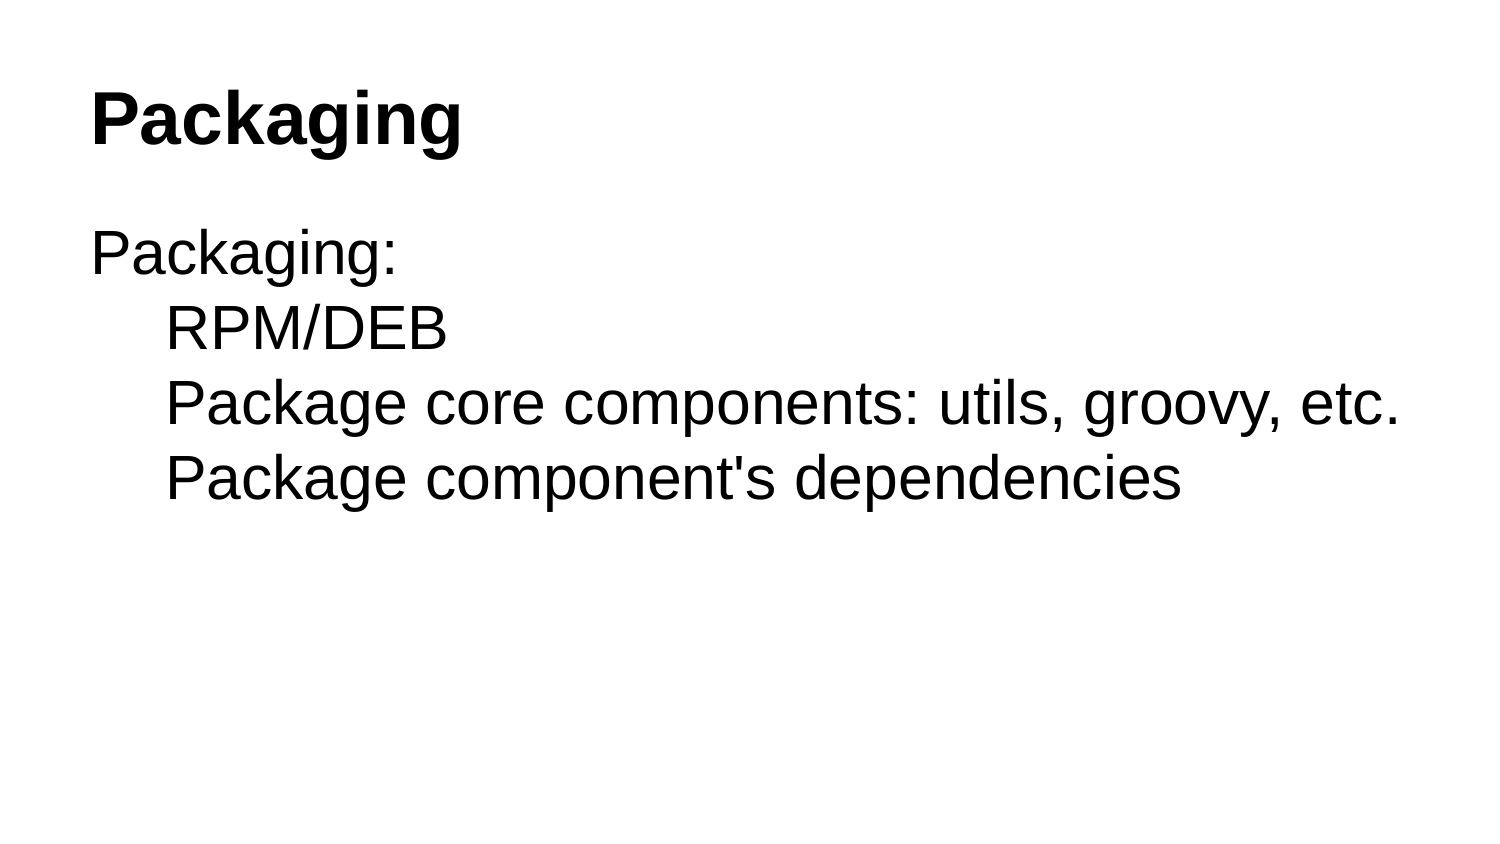

# Packaging
Packaging:
RPM/DEB
Package core components: utils, groovy, etc.
Package component's dependencies